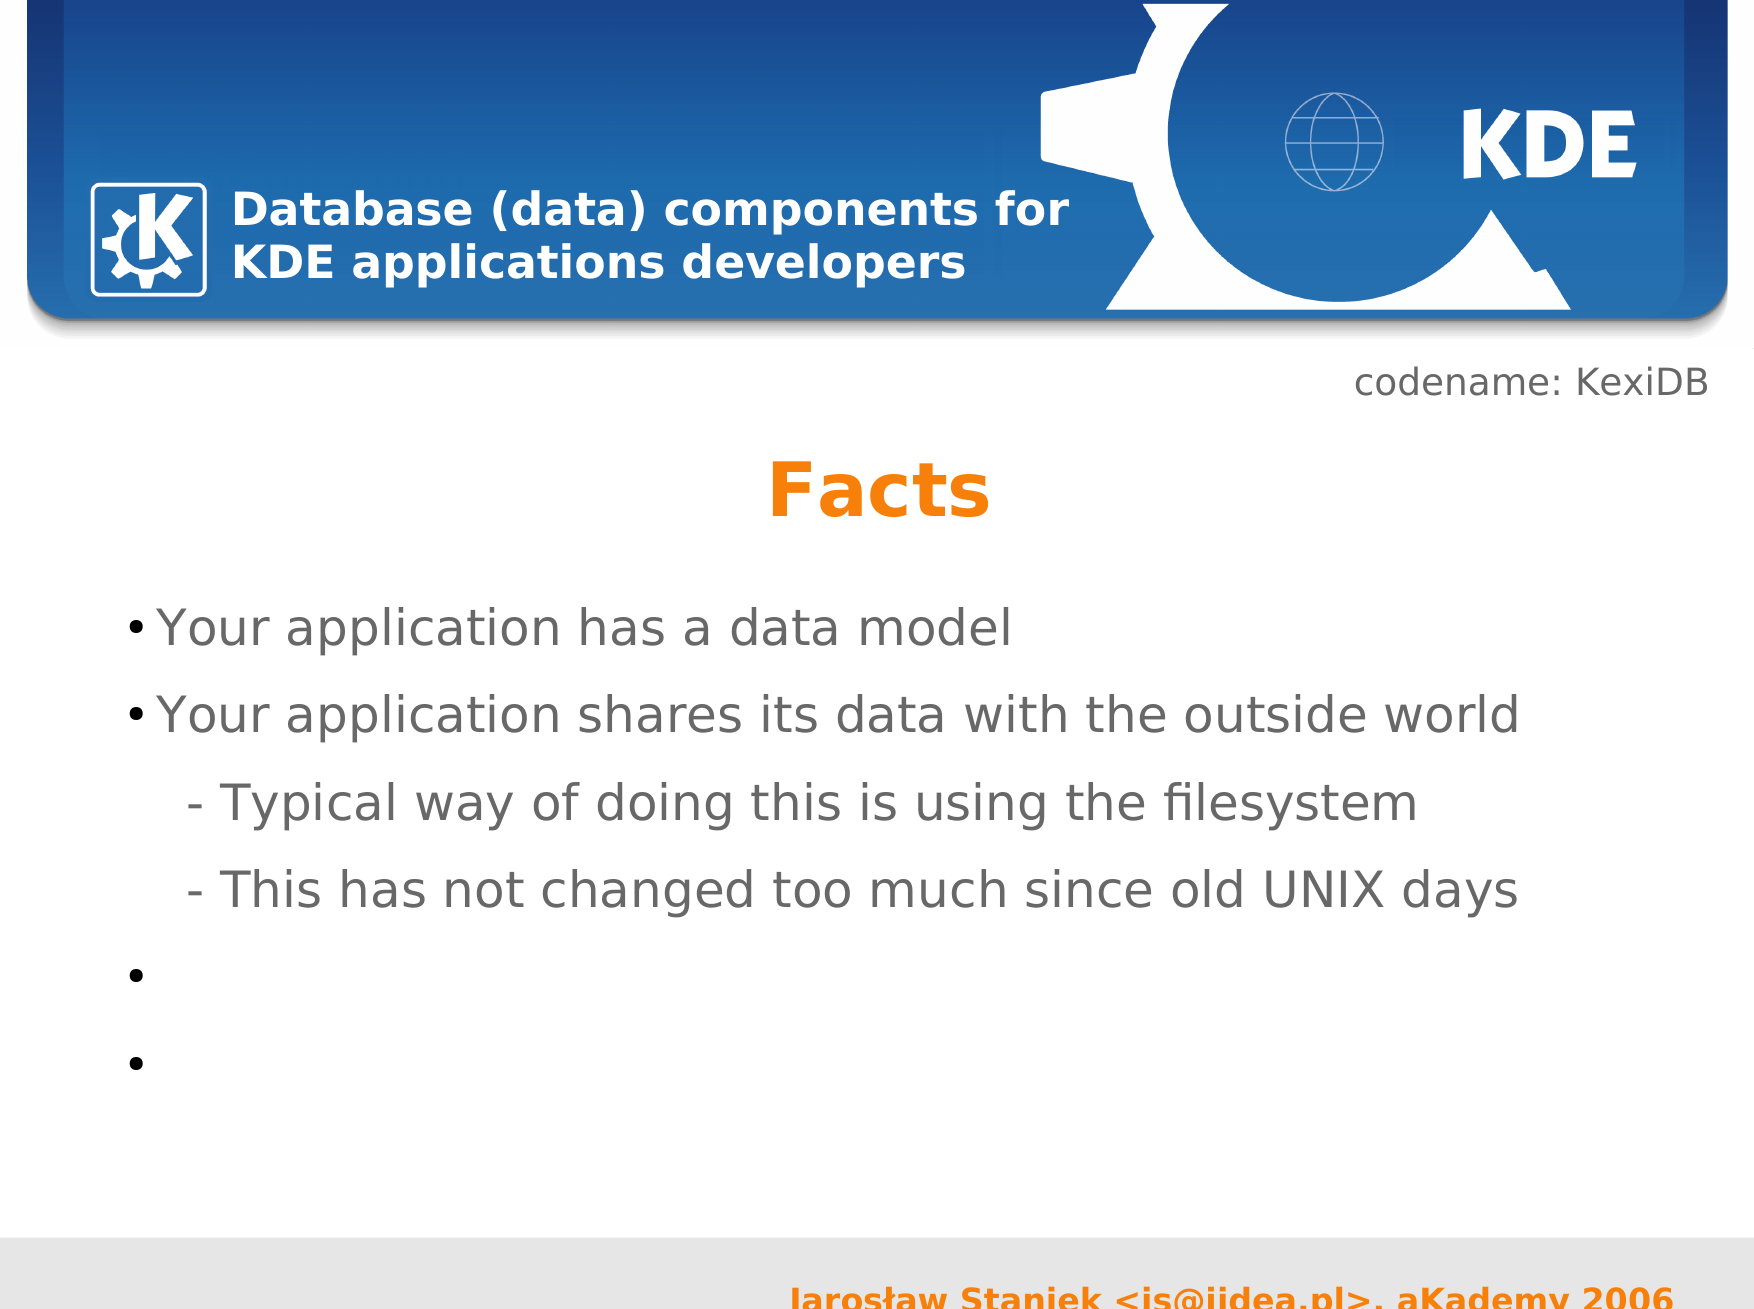

Facts
Your application has a data model
Your application shares its data with the outside world
- Typical way of doing this is using the filesystem
- This has not changed too much since old UNIX days